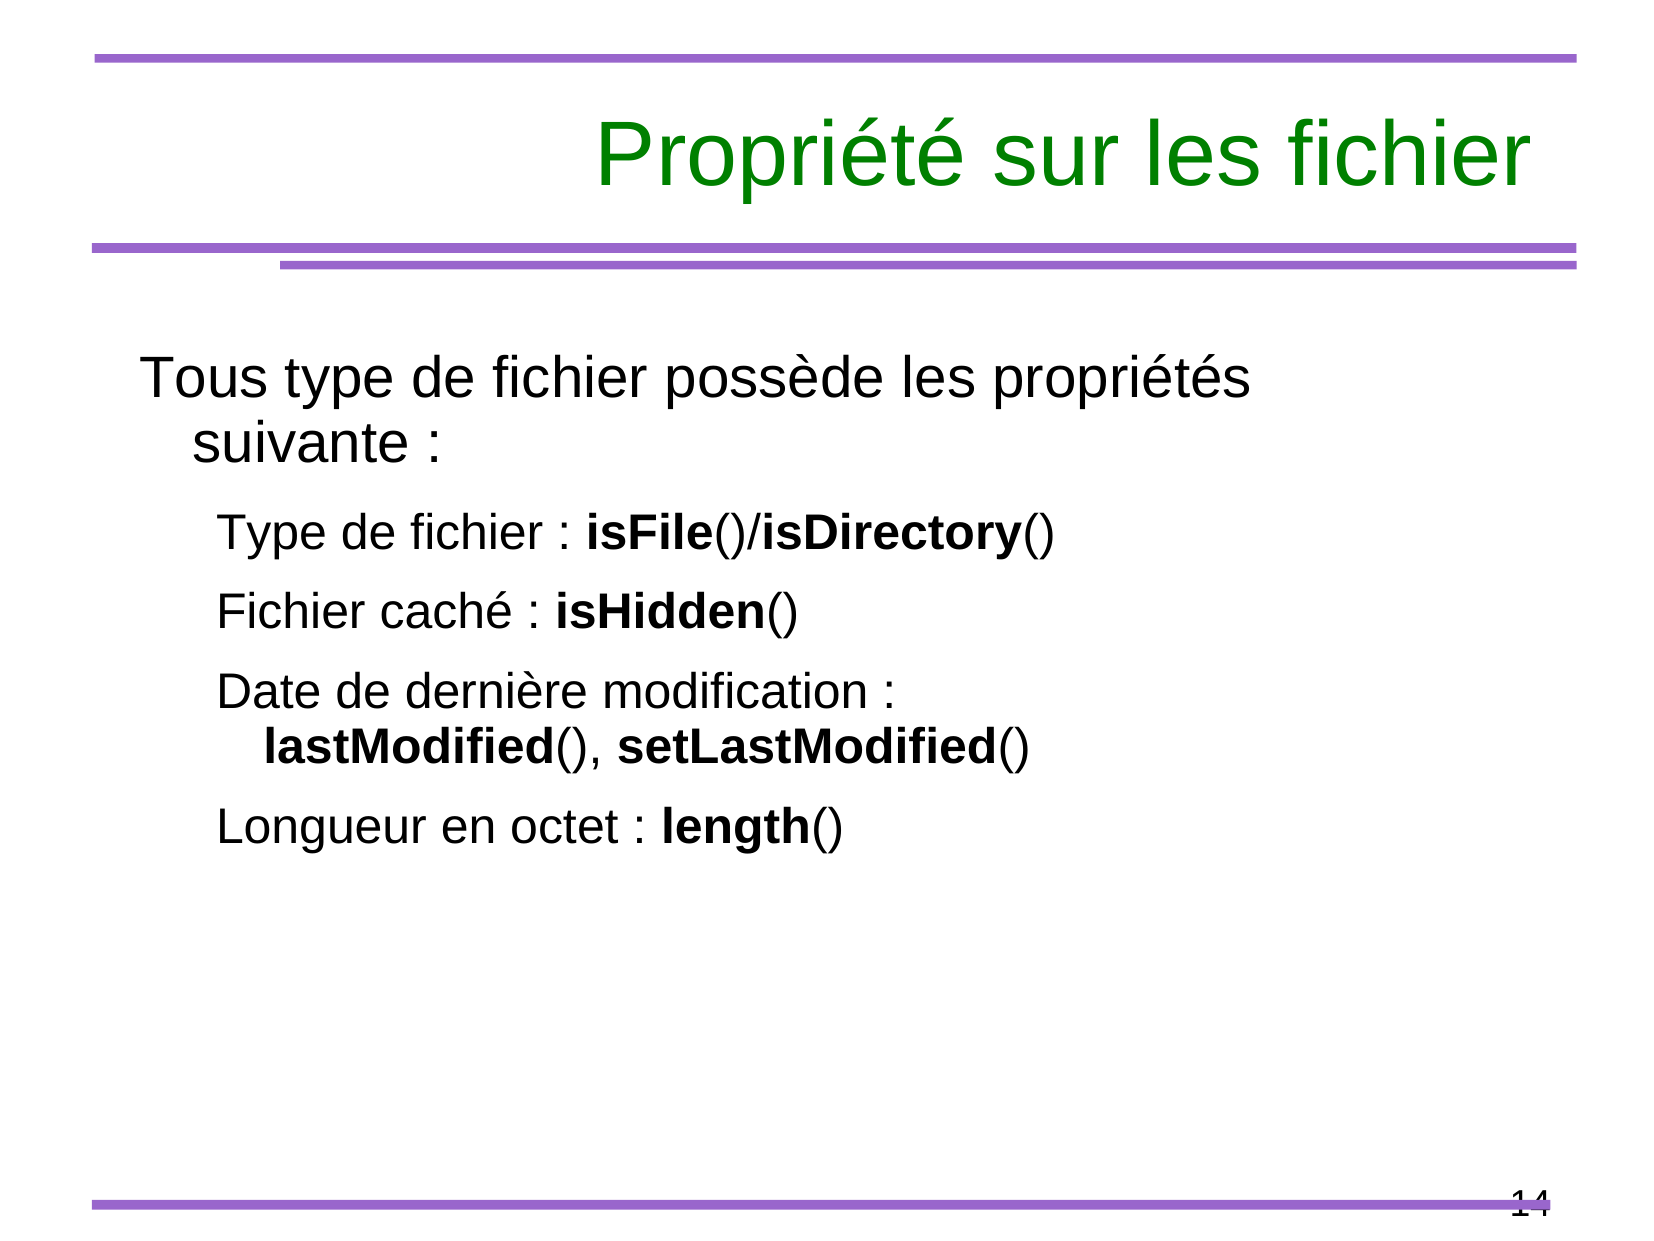

# Propriété sur les fichier
Tous type de fichier possède les propriétés suivante :
Type de fichier : isFile()/isDirectory()
Fichier caché : isHidden()
Date de dernière modification :
lastModified(), setLastModified()
Longueur en octet : length()